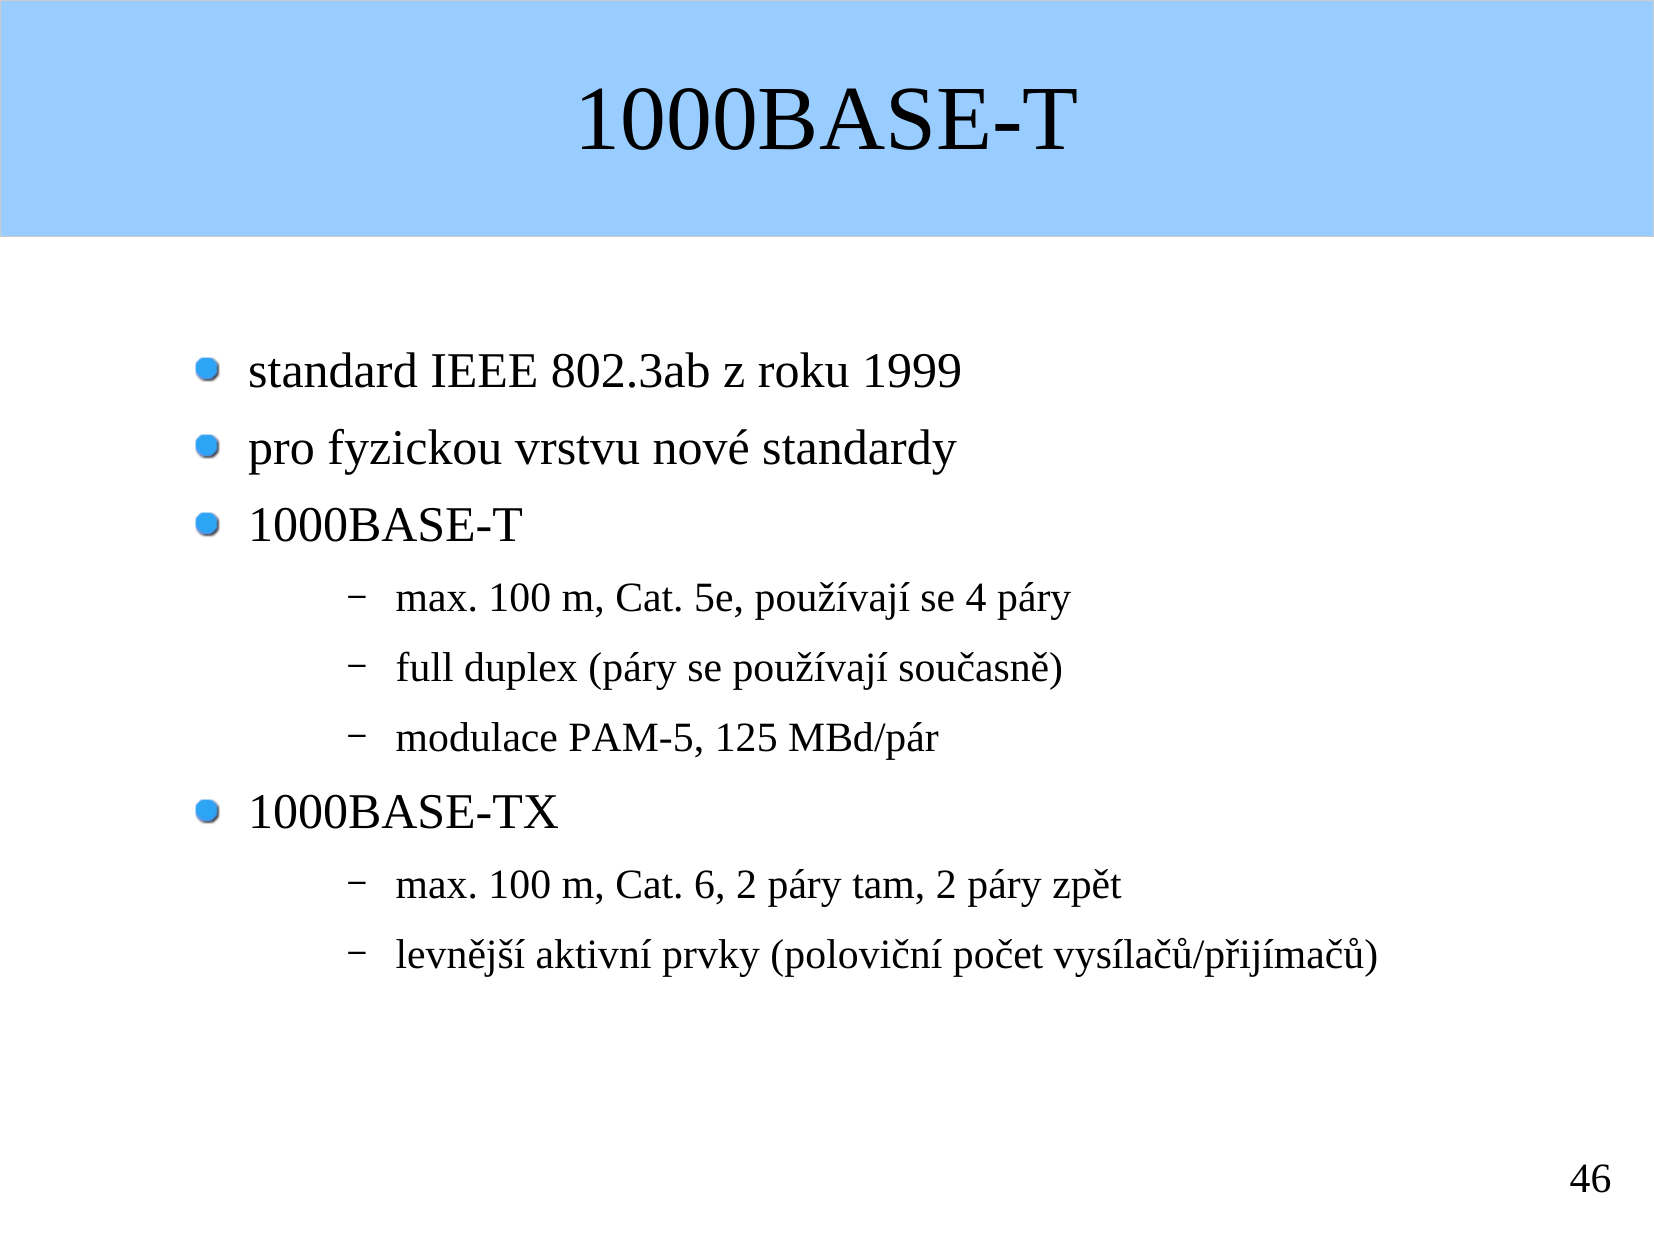

# 1000BASE-T
standard IEEE 802.3ab z roku 1999
pro fyzickou vrstvu nové standardy
1000BASE-T
max. 100 m, Cat. 5e, používají se 4 páry
full duplex (páry se používají současně)
modulace PAM-5, 125 MBd/pár
1000BASE-TX
max. 100 m, Cat. 6, 2 páry tam, 2 páry zpět
levnější aktivní prvky (poloviční počet vysílačů/přijímačů)